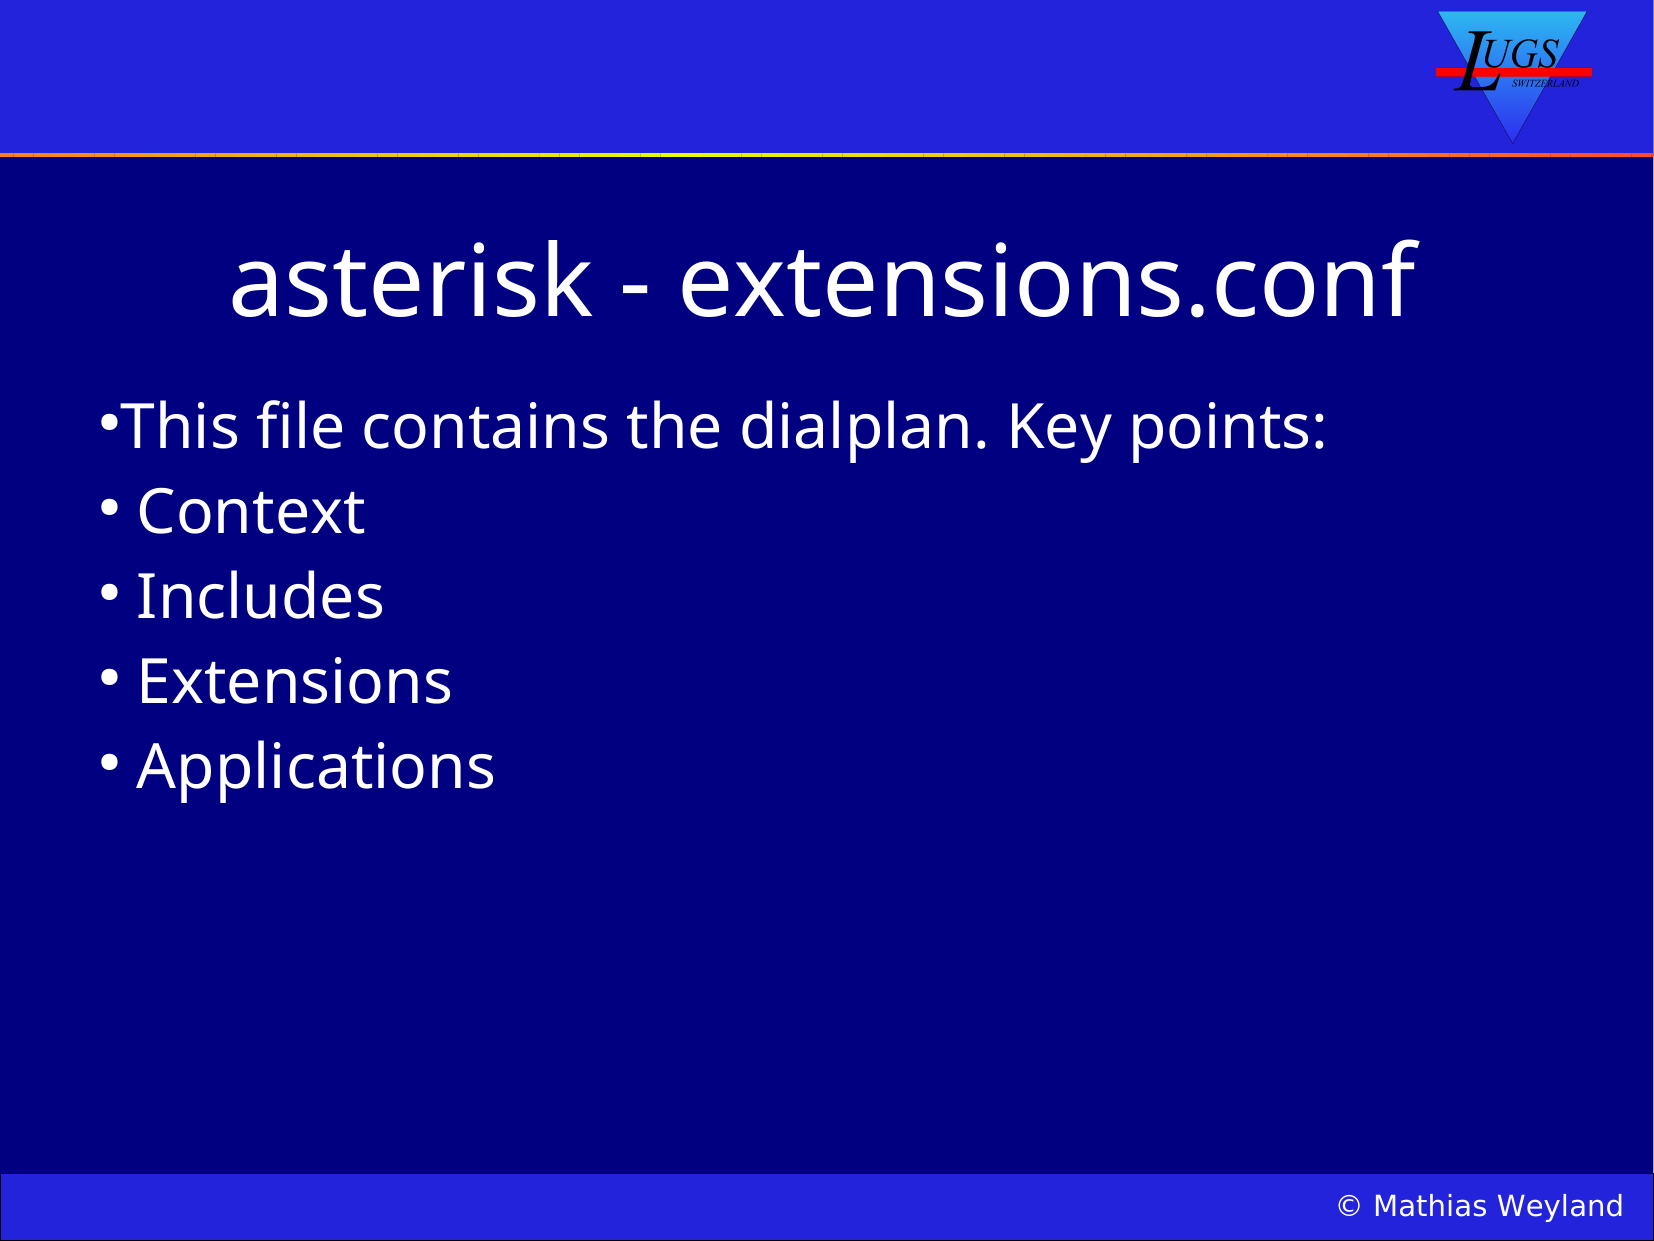

asterisk - extensions.conf
This file contains the dialplan. Key points:
 Context
 Includes
 Extensions
 Applications
© Mathias Weyland